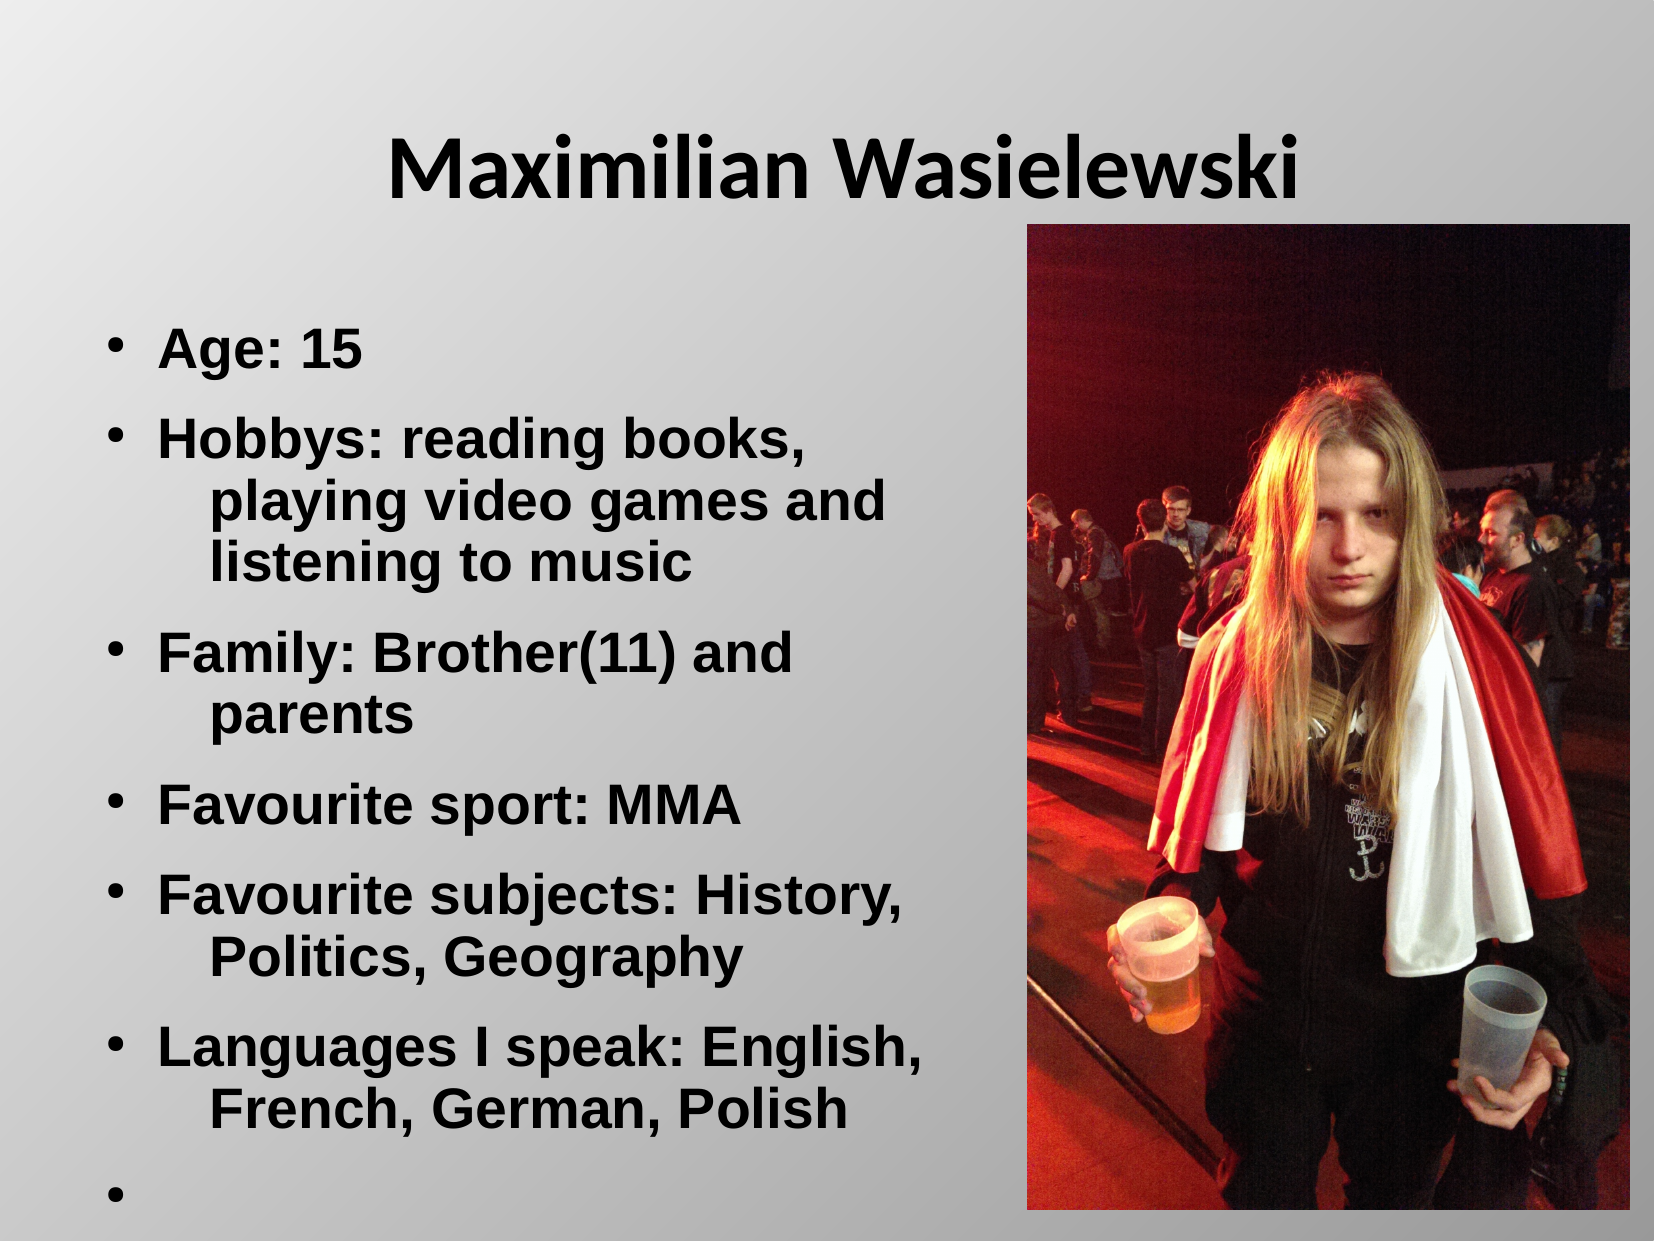

# Maximilian Wasielewski
Age: 15
Hobbys: reading books, playing video games and listening to music
Family: Brother(11) and parents
Favourite sport: MMA
Favourite subjects: History, Politics, Geography
Languages I speak: English, French, German, Polish